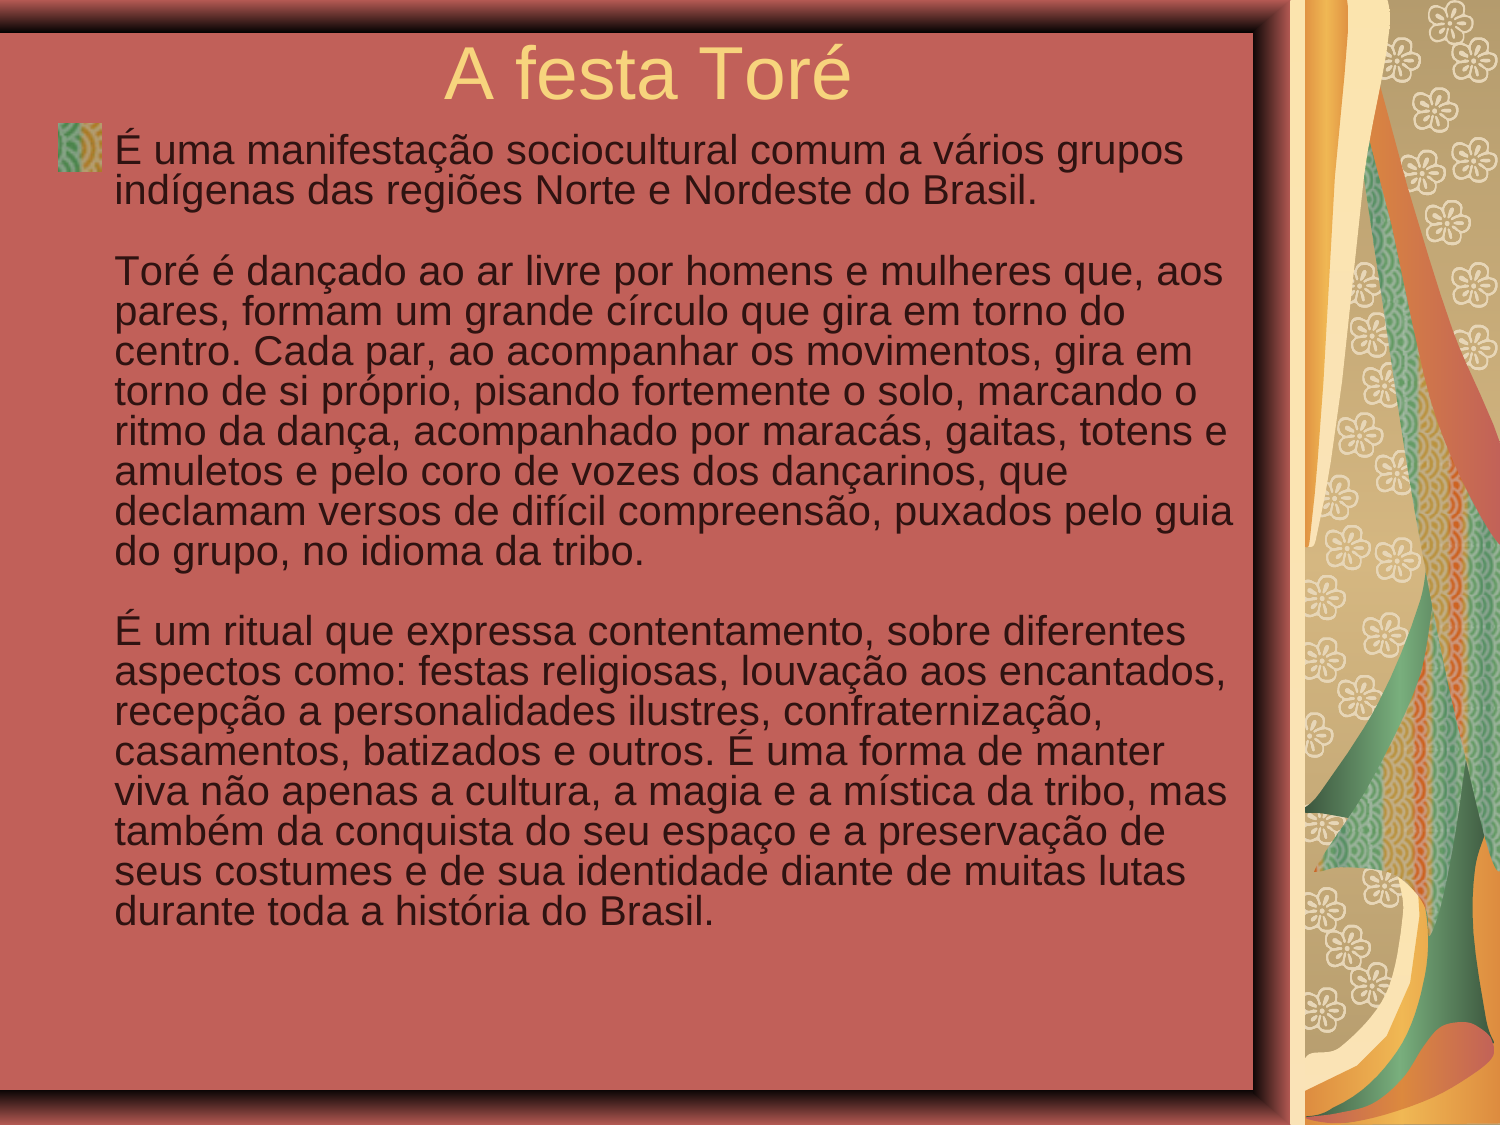

# A festa Toré
É uma manifestação sociocultural comum a vários grupos indígenas das regiões Norte e Nordeste do Brasil.
Toré é dançado ao ar livre por homens e mulheres que, aos pares, formam um grande círculo que gira em torno do centro. Cada par, ao acompanhar os movimentos, gira em torno de si próprio, pisando fortemente o solo, marcando o ritmo da dança, acompanhado por maracás, gaitas, totens e amuletos e pelo coro de vozes dos dançarinos, que declamam versos de difícil compreensão, puxados pelo guia do grupo, no idioma da tribo.
É um ritual que expressa contentamento, sobre diferentes aspectos como: festas religiosas, louvação aos encantados, recepção a personalidades ilustres, confraternização, casamentos, batizados e outros. É uma forma de manter viva não apenas a cultura, a magia e a mística da tribo, mas também da conquista do seu espaço e a preservação de seus costumes e de sua identidade diante de muitas lutas durante toda a história do Brasil.